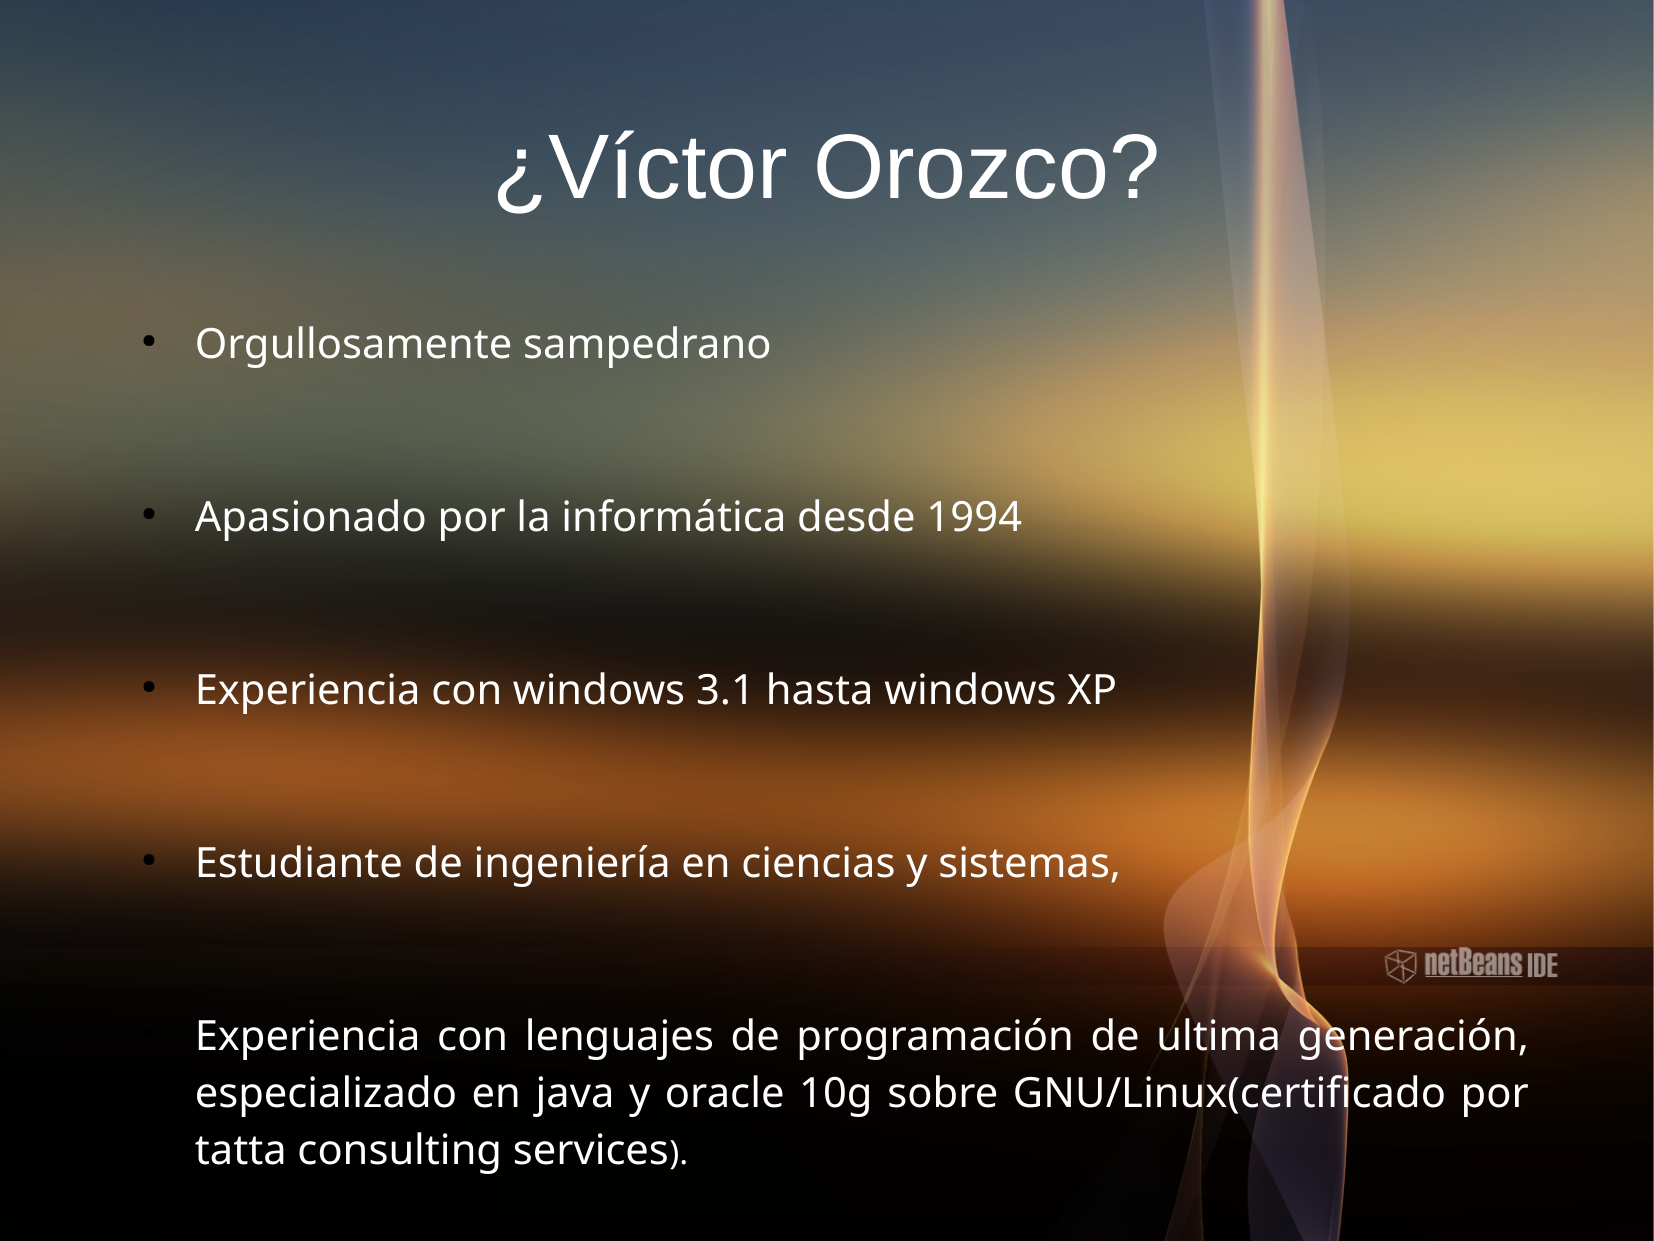

# ¿Víctor Orozco?
Orgullosamente sampedrano
Apasionado por la informática desde 1994
Experiencia con windows 3.1 hasta windows XP
Estudiante de ingeniería en ciencias y sistemas,
Experiencia con lenguajes de programación de ultima generación, especializado en java y oracle 10g sobre GNU/Linux(certificado por tatta consulting services).